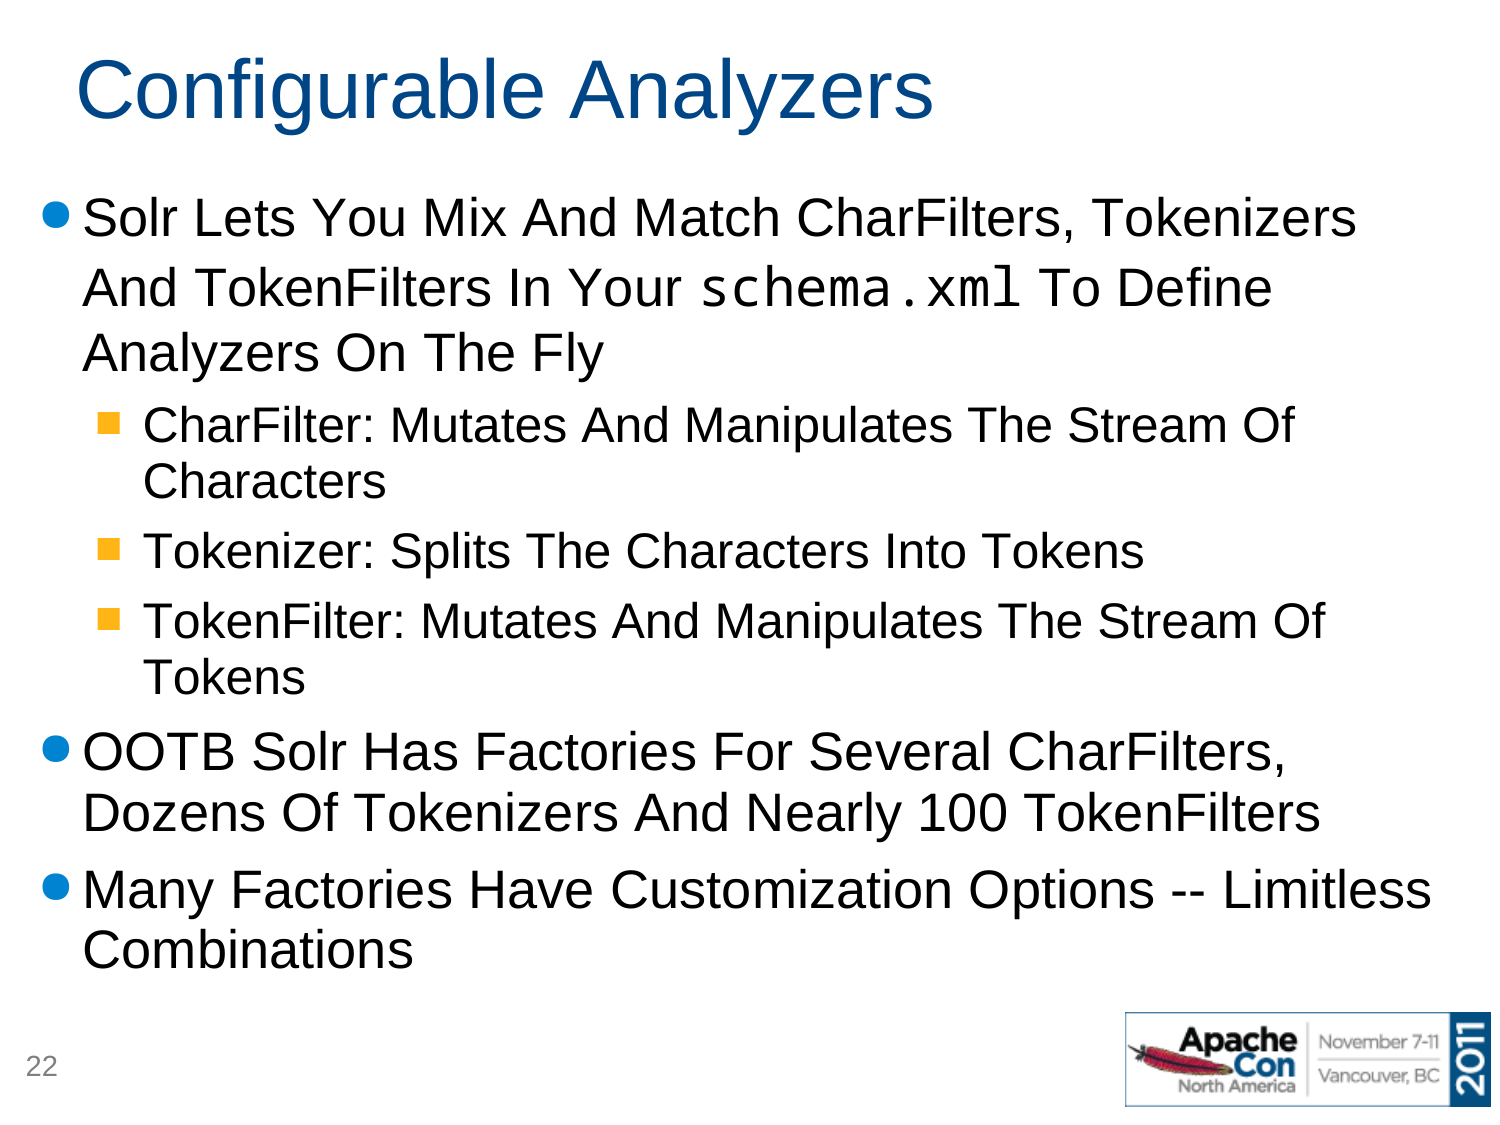

# Configurable Analyzers
Solr Lets You Mix And Match CharFilters, Tokenizers And TokenFilters In Your schema.xml To Define Analyzers On The Fly
CharFilter: Mutates And Manipulates The Stream Of Characters
Tokenizer: Splits The Characters Into Tokens
TokenFilter: Mutates And Manipulates The Stream Of Tokens
OOTB Solr Has Factories For Several CharFilters, Dozens Of Tokenizers And Nearly 100 TokenFilters
Many Factories Have Customization Options -- Limitless Combinations
22